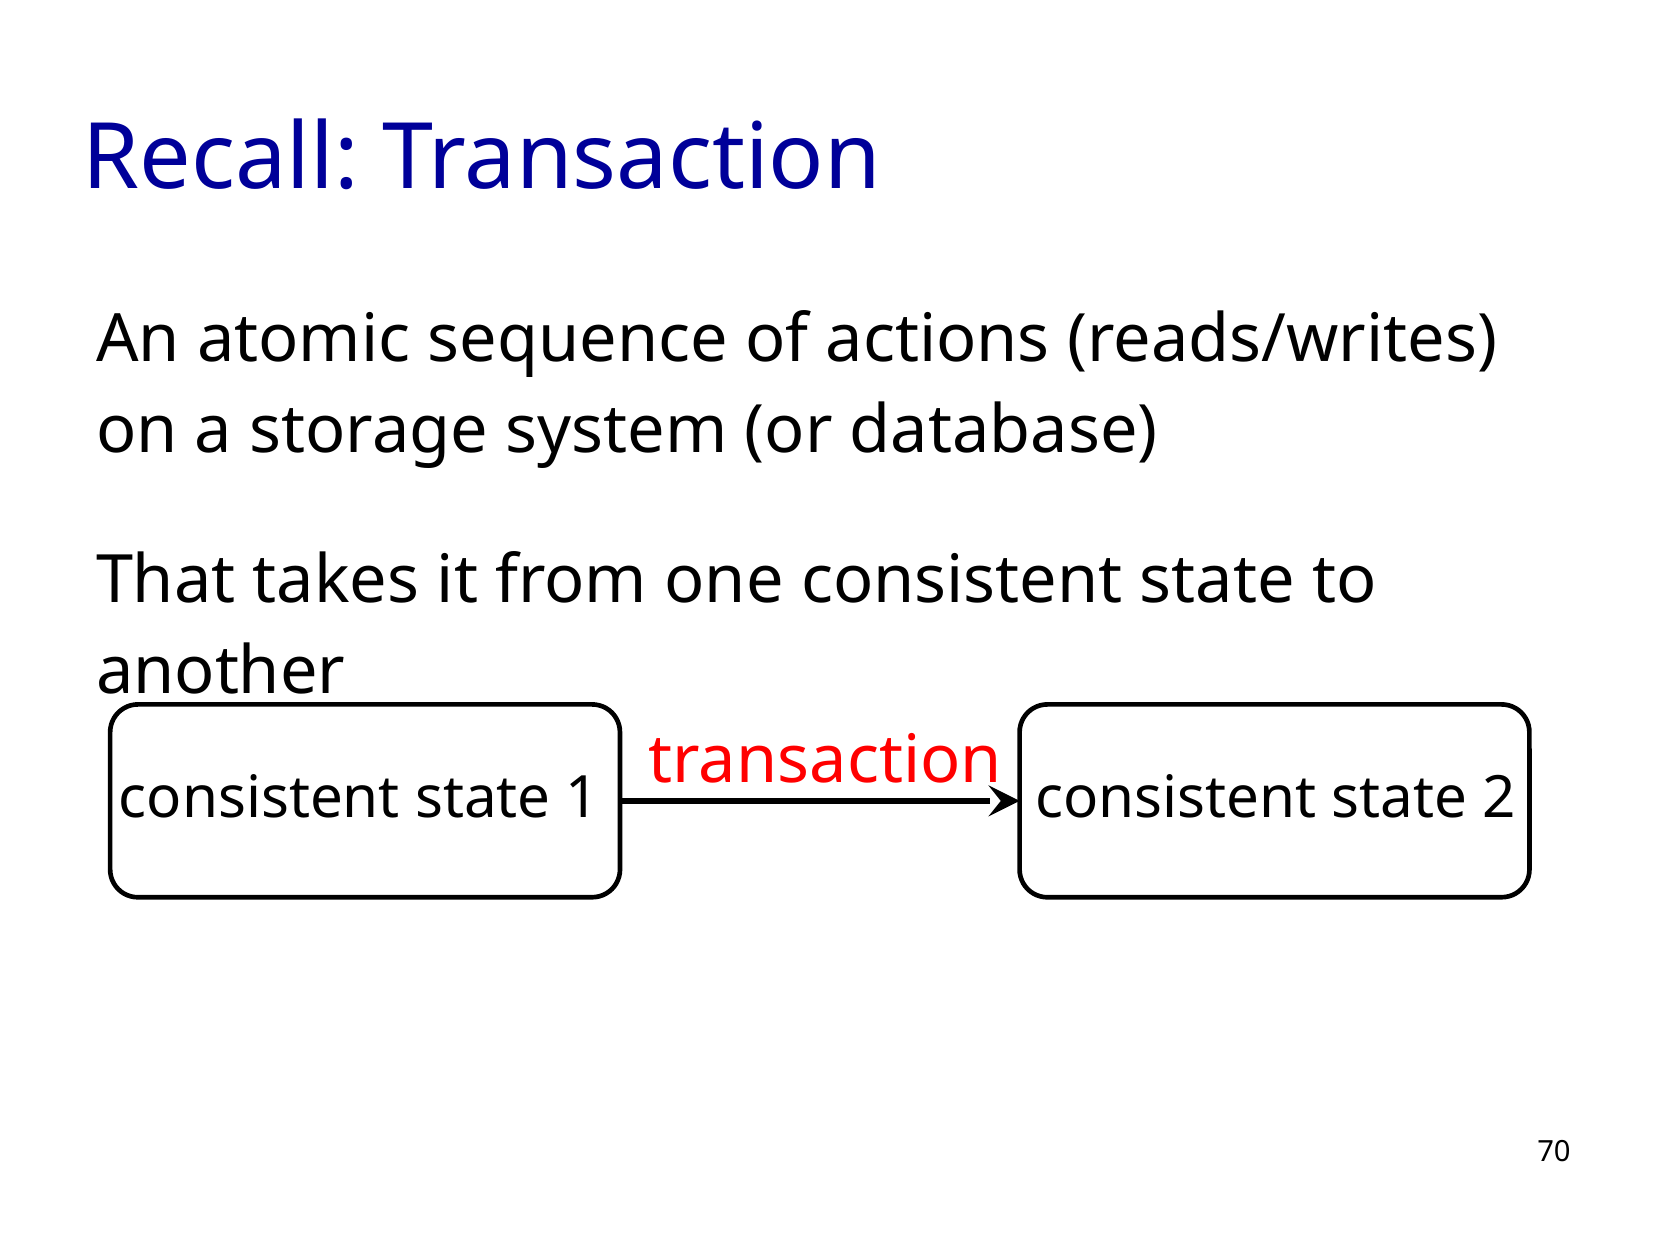

# Recall: Transaction
An atomic sequence of actions (reads/writes) on a storage system (or database)
That takes it from one consistent state to another
transaction
consistent state 1
consistent state 2
70